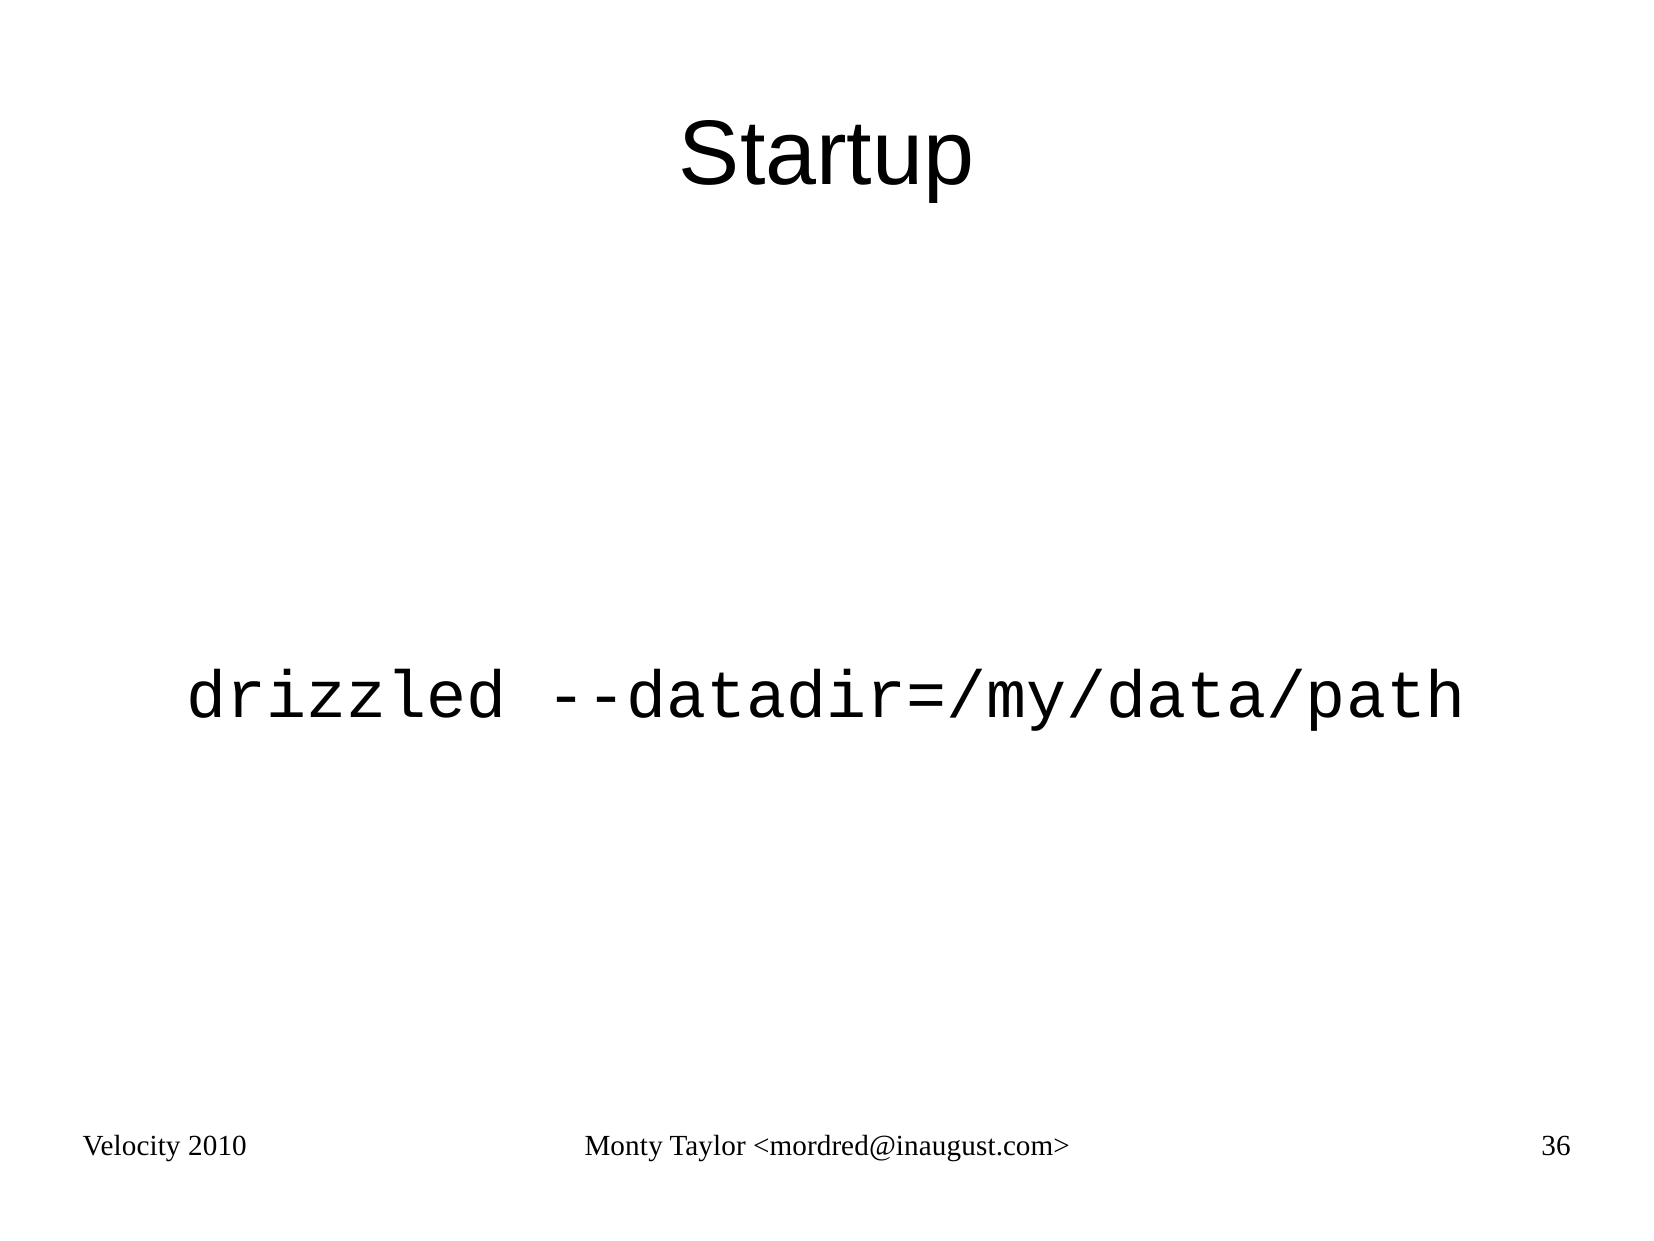

# Startup
drizzled --datadir=/my/data/path
Velocity 2010
Monty Taylor <mordred@inaugust.com>
36